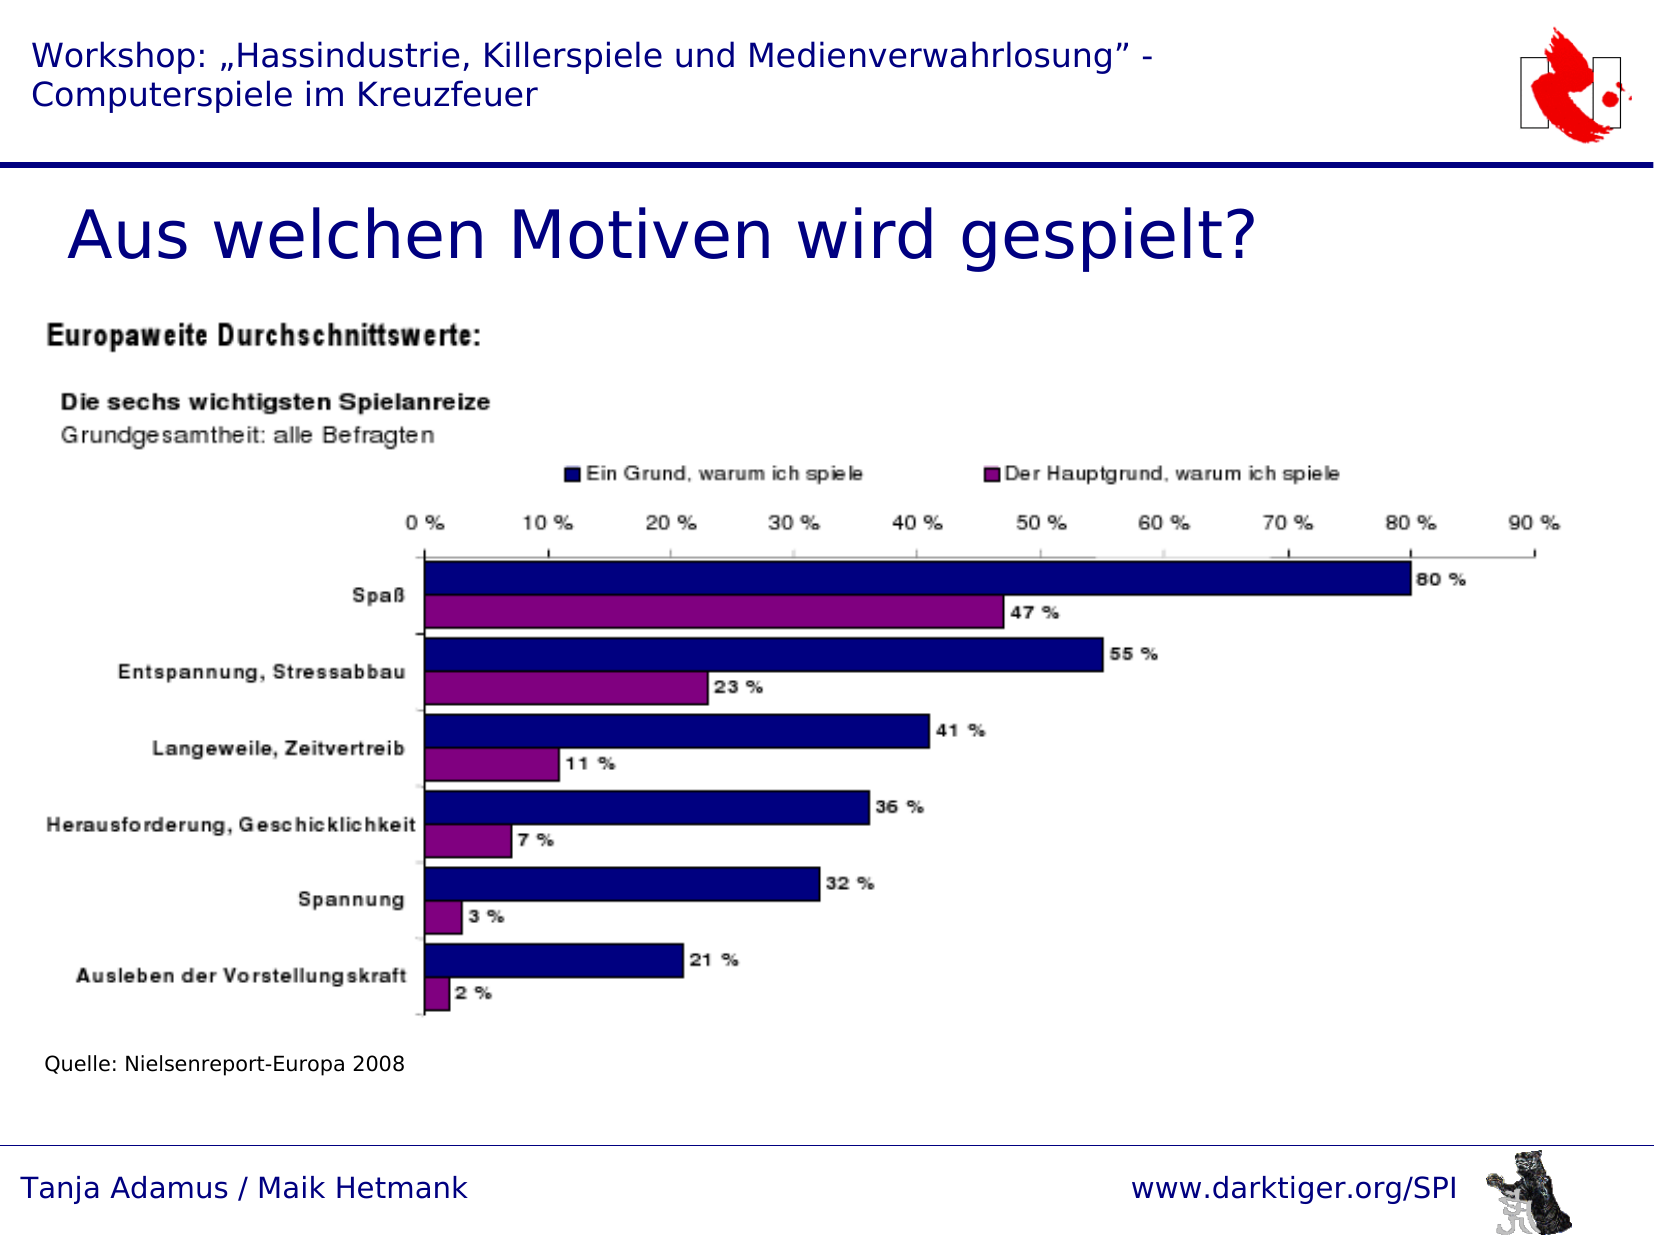

Workshop: „Hassindustrie, Killerspiele und Medienverwahrlosung” - Computerspiele im Kreuzfeuer
Aus welchen Motiven wird gespielt?
Quelle: Nielsenreport-Europa 2008